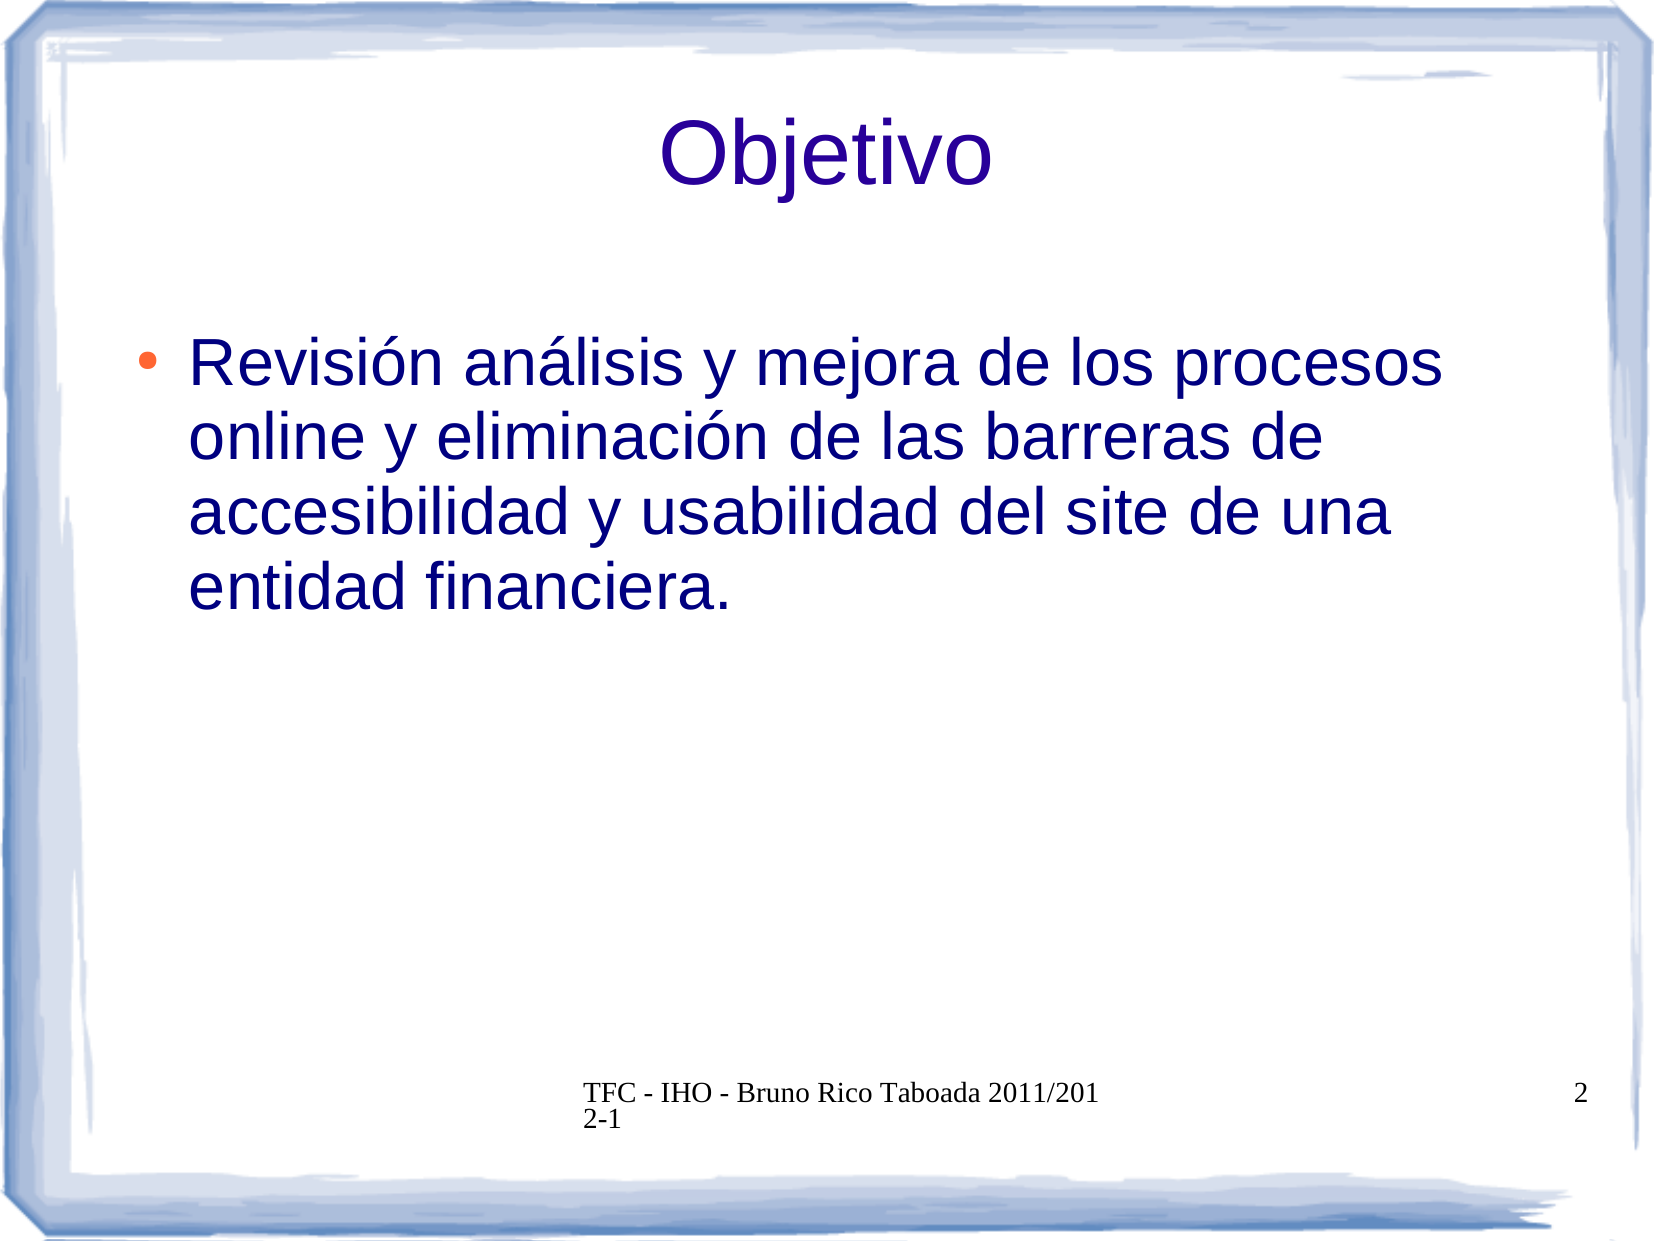

# Objetivo
Revisión análisis y mejora de los procesos online y eliminación de las barreras de accesibilidad y usabilidad del site de una entidad financiera.
TFC - IHO - Bruno Rico Taboada 2011/2012-1
2